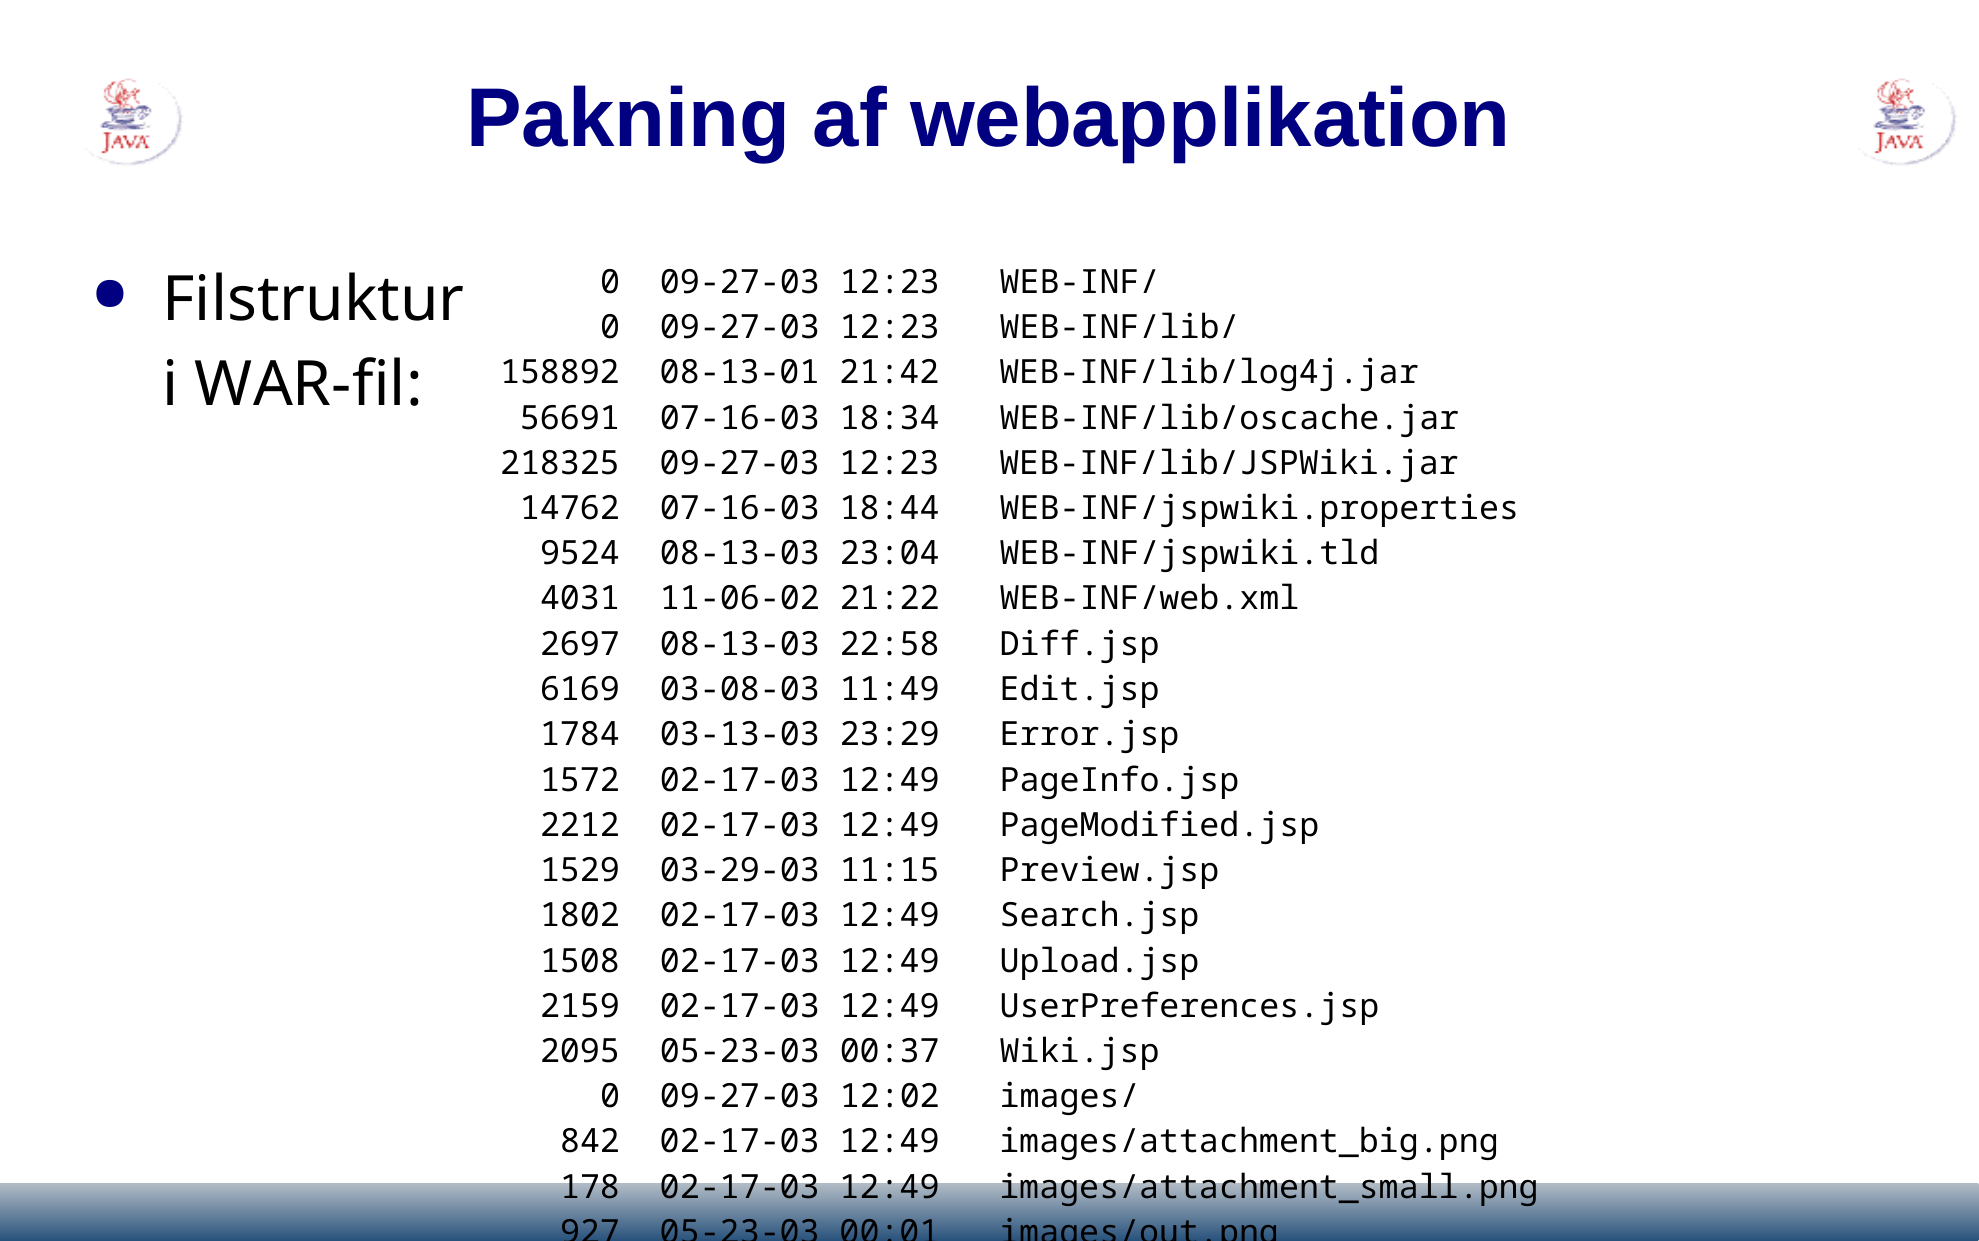

# Pakning af webapplikation
Filstruktur
i WAR-fil:
 0 09-27-03 12:23 WEB-INF/
 0 09-27-03 12:23 WEB-INF/lib/
 158892 08-13-01 21:42 WEB-INF/lib/log4j.jar
 56691 07-16-03 18:34 WEB-INF/lib/oscache.jar
 218325 09-27-03 12:23 WEB-INF/lib/JSPWiki.jar
 14762 07-16-03 18:44 WEB-INF/jspwiki.properties
 9524 08-13-03 23:04 WEB-INF/jspwiki.tld
 4031 11-06-02 21:22 WEB-INF/web.xml
 2697 08-13-03 22:58 Diff.jsp
 6169 03-08-03 11:49 Edit.jsp
 1784 03-13-03 23:29 Error.jsp
 1572 02-17-03 12:49 PageInfo.jsp
 2212 02-17-03 12:49 PageModified.jsp
 1529 03-29-03 11:15 Preview.jsp
 1802 02-17-03 12:49 Search.jsp
 1508 02-17-03 12:49 Upload.jsp
 2159 02-17-03 12:49 UserPreferences.jsp
 2095 05-23-03 00:37 Wiki.jsp
 0 09-27-03 12:02 images/
 842 02-17-03 12:49 images/attachment_big.png
 178 02-17-03 12:49 images/attachment_small.png
 927 05-23-03 00:01 images/out.png
 396 06-09-02 15:33 images/xml.png
 1182 06-09-02 15:33 images/xmlCoffeeCup.png